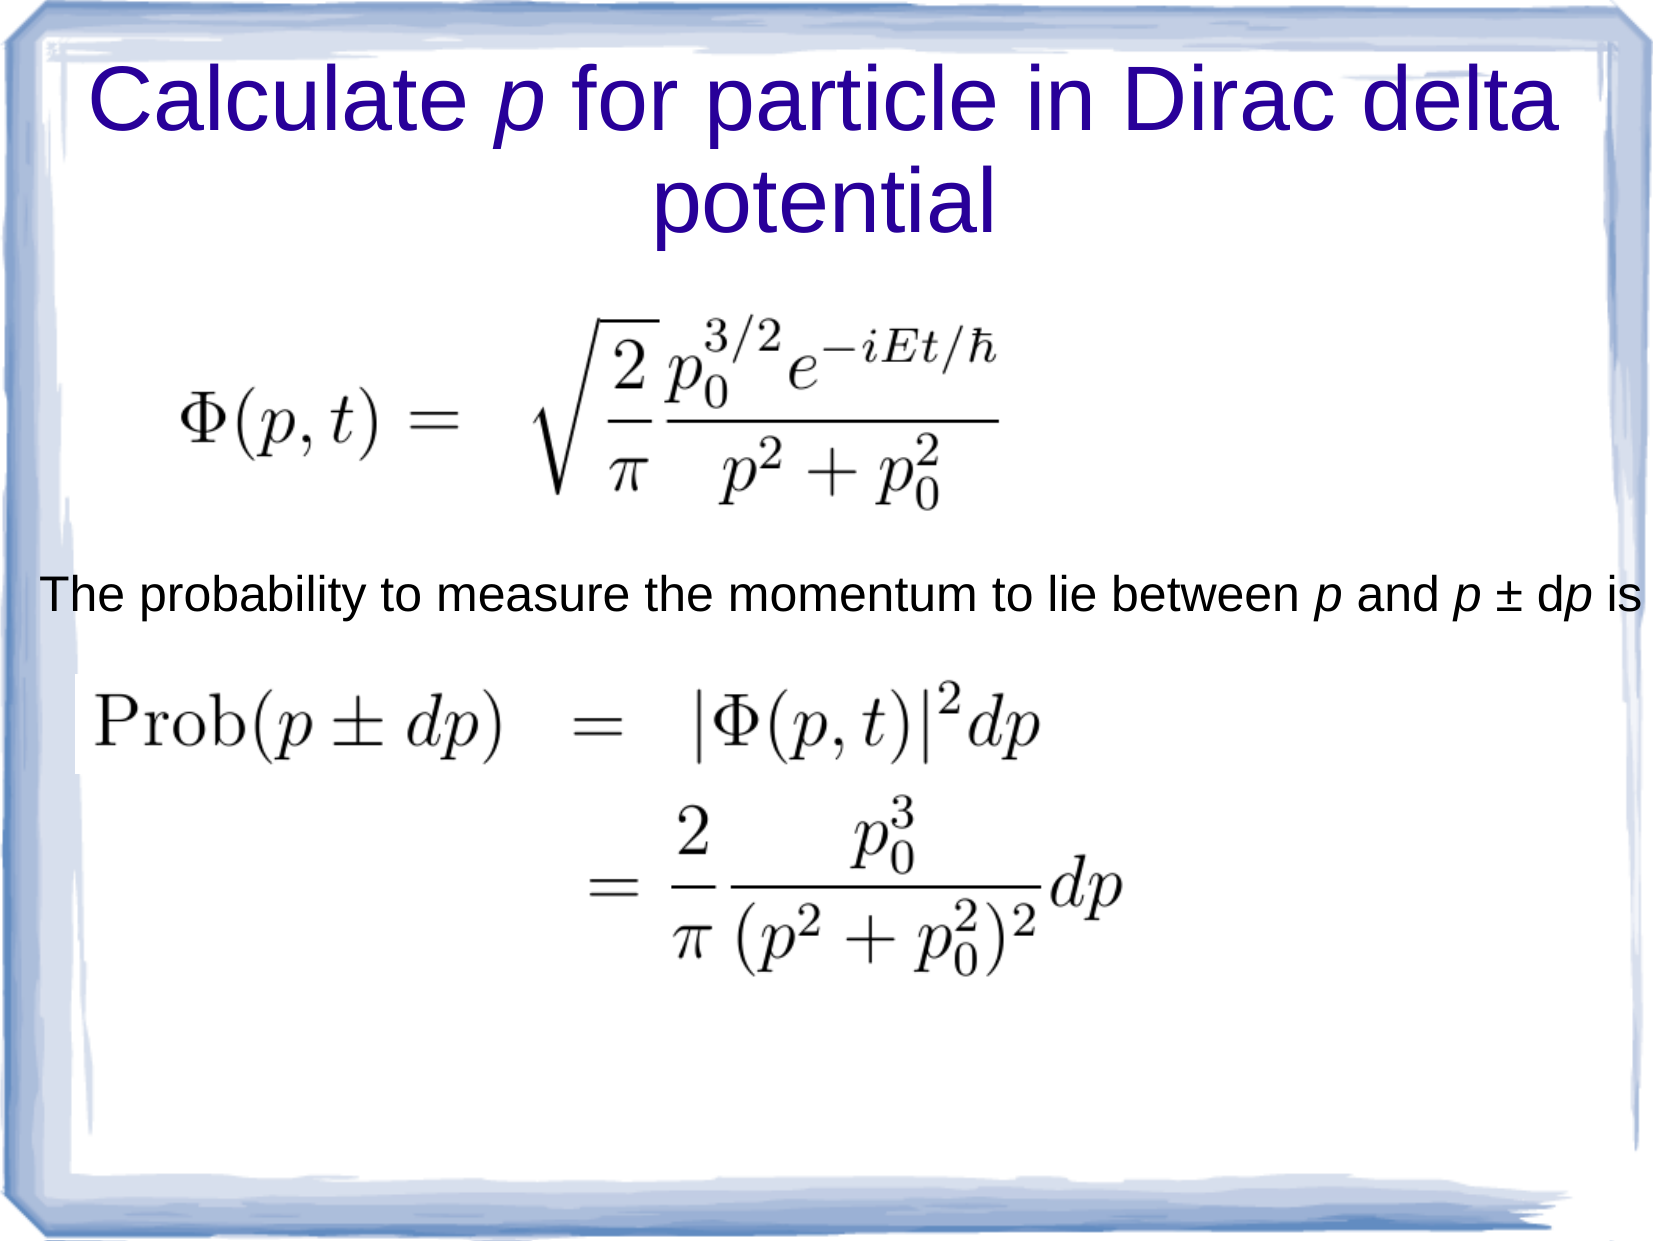

# Calculate p for particle in Dirac delta potential
 The probability to measure the momentum to lie between p and p ± dp is